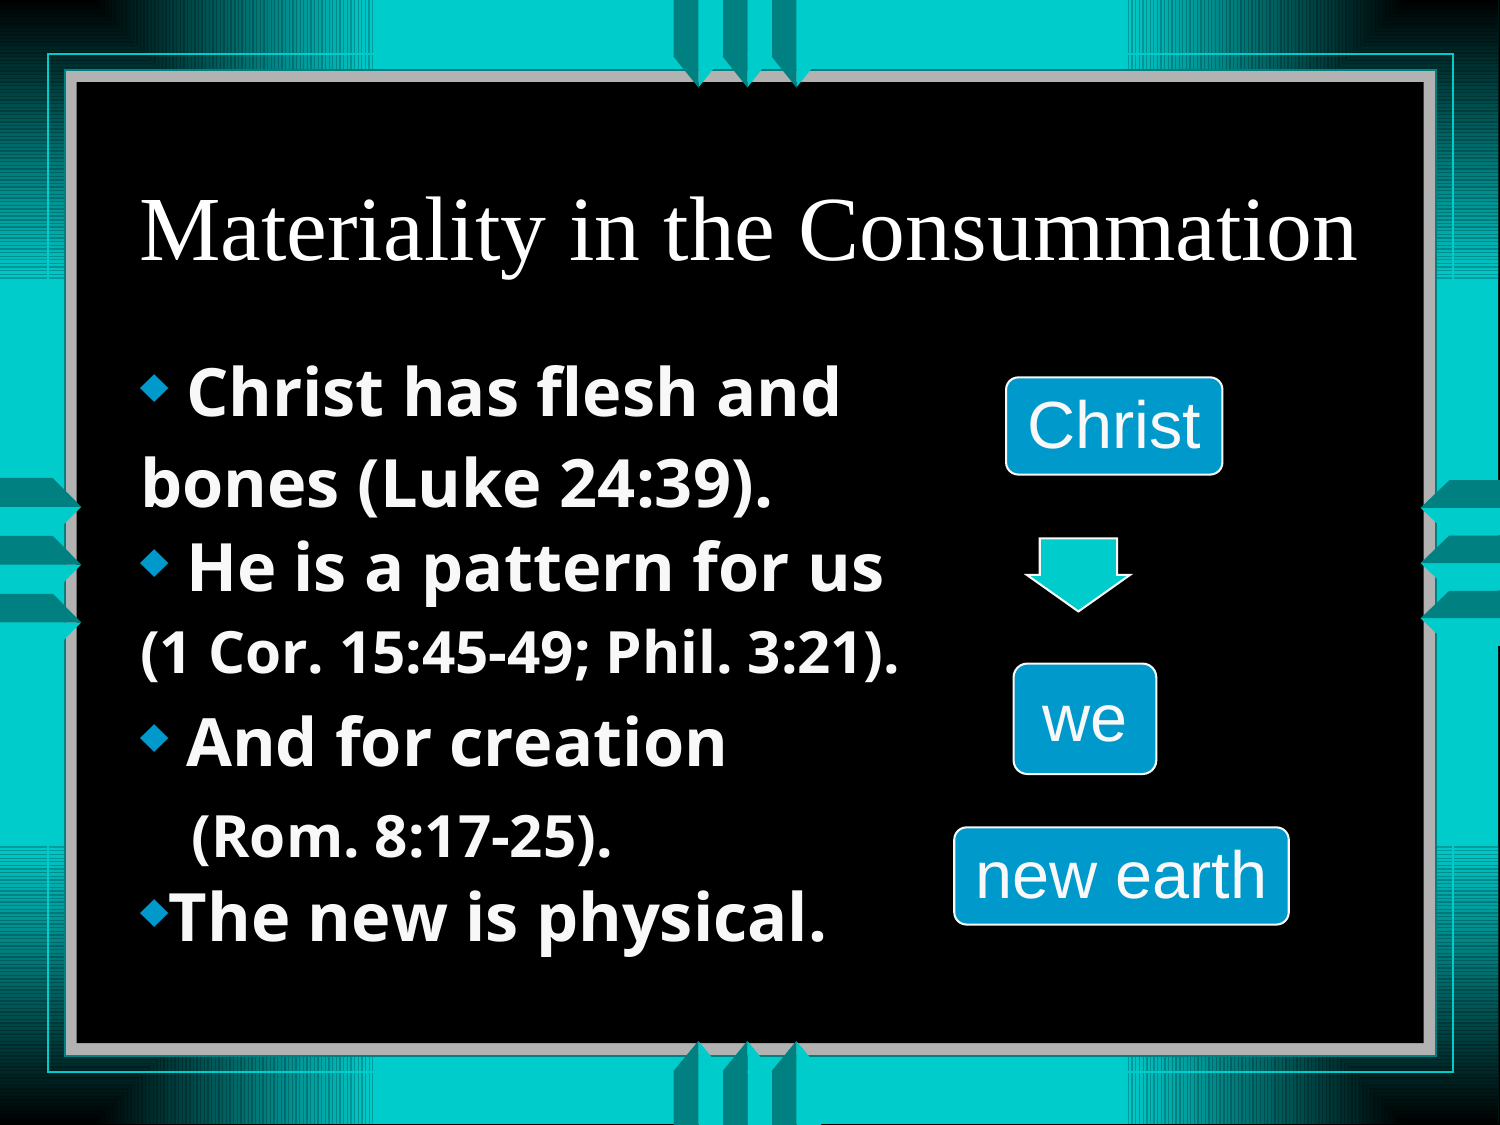

# Materiality in the Consummation
 Christ has flesh and bones (Luke 24:39).
Christ
 He is a pattern for us
(1 Cor. 15:45-49; Phil. 3:21).
we
 And for creation
 (Rom. 8:17-25).
new earth
The new is physical.